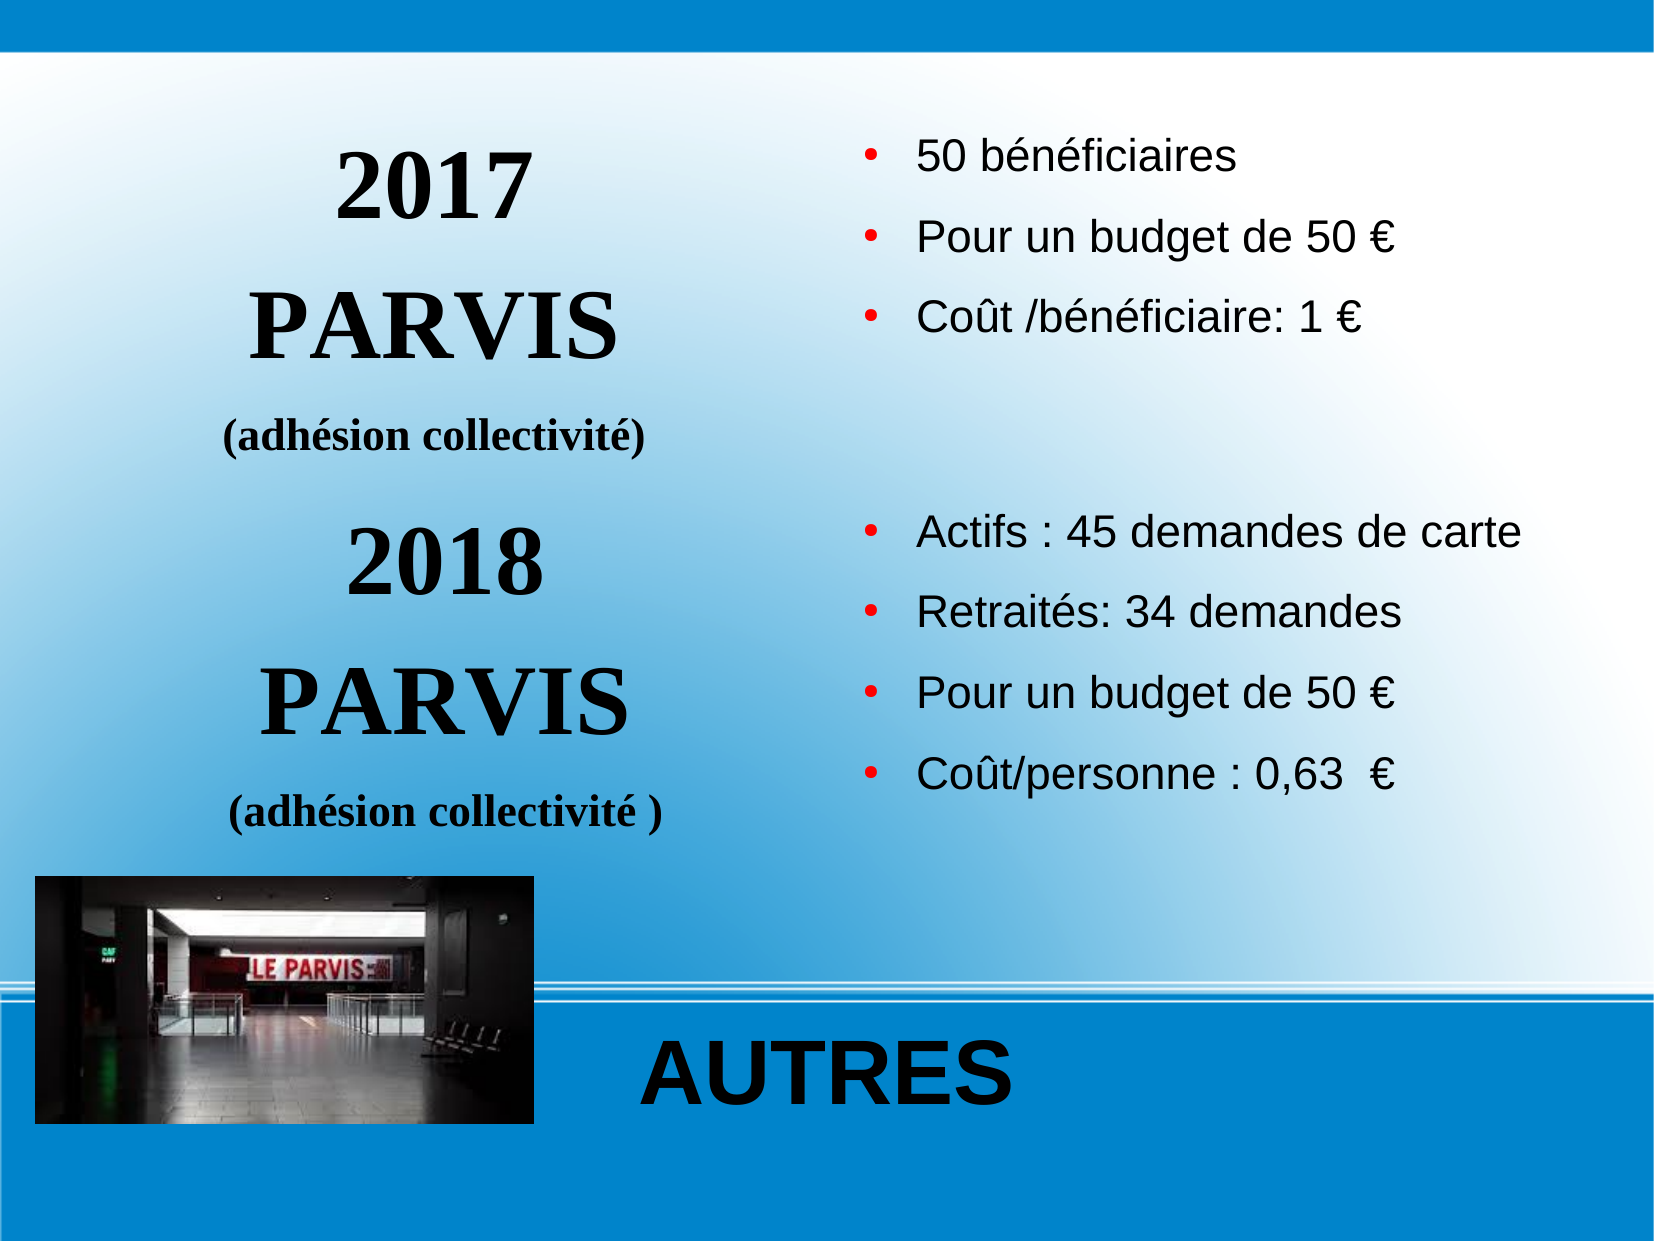

2017
PARVIS
(adhésion collectivité)
50 bénéficiaires
Pour un budget de 50 €
Coût /bénéficiaire: 1 €
2018
PARVIS
(adhésion collectivité )
Actifs : 45 demandes de carte
Retraités: 34 demandes
Pour un budget de 50 €
Coût/personne : 0,63 €
# AUTRES